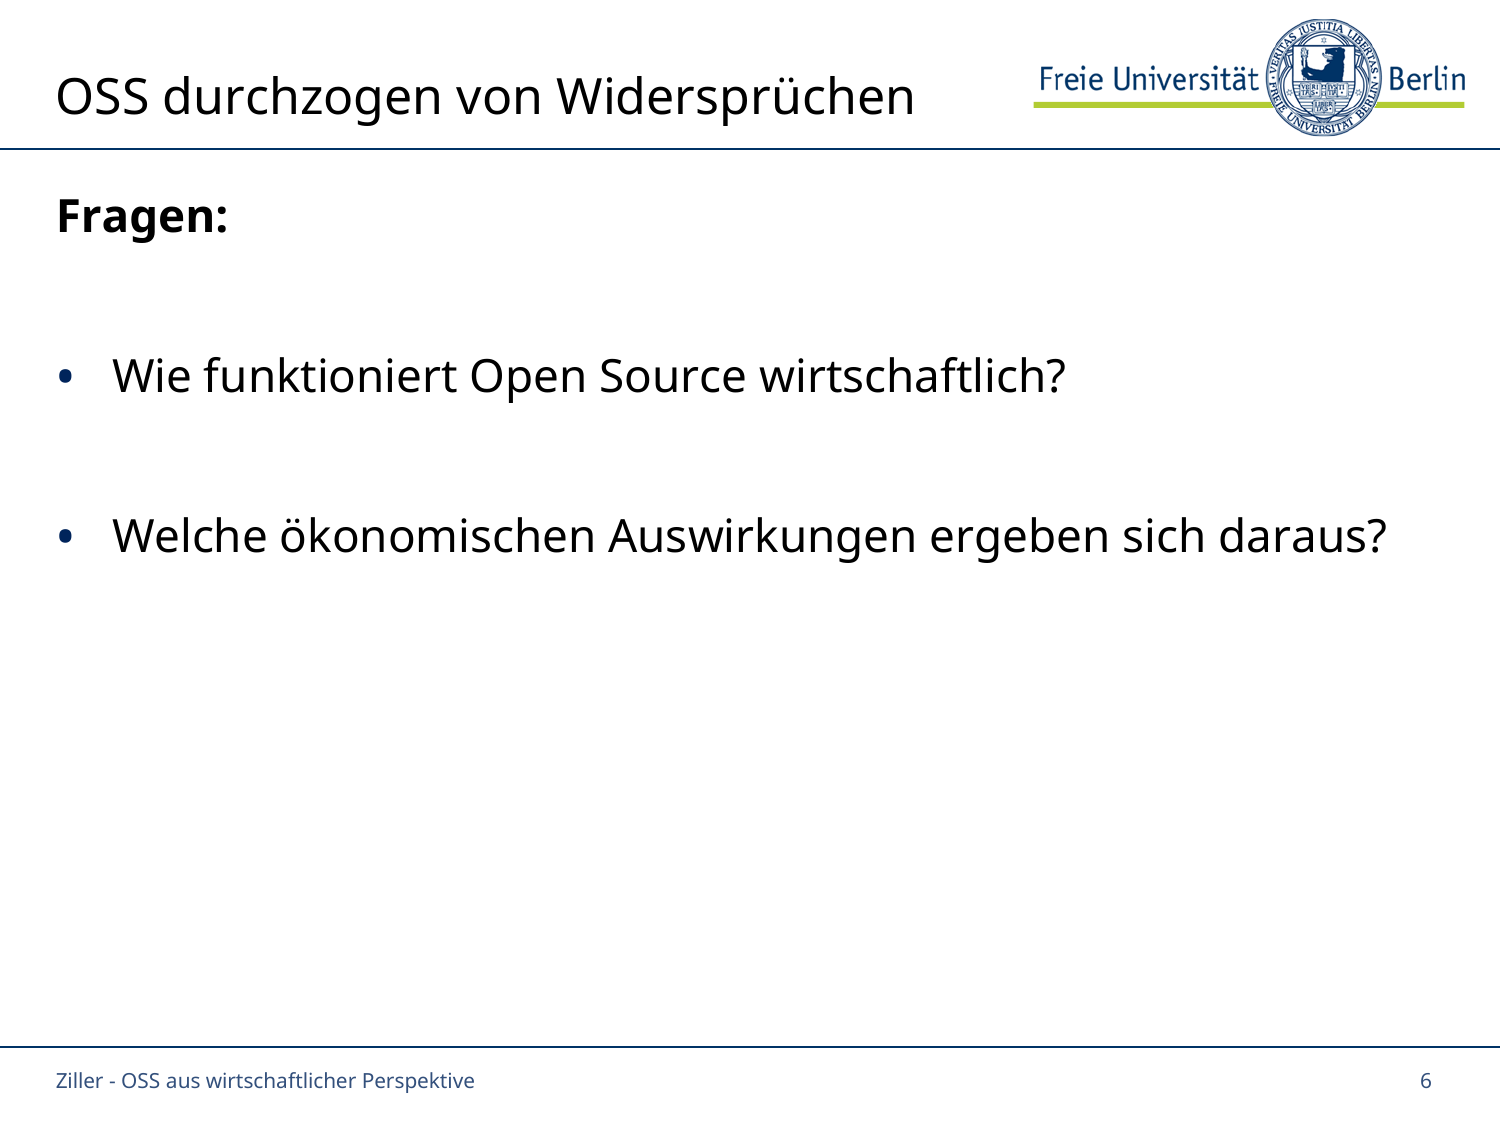

# OSS durchzogen von Widersprüchen
Fragen:
Wie funktioniert Open Source wirtschaftlich?
Welche ökonomischen Auswirkungen ergeben sich daraus?
Ziller - OSS aus wirtschaftlicher Perspektive
6